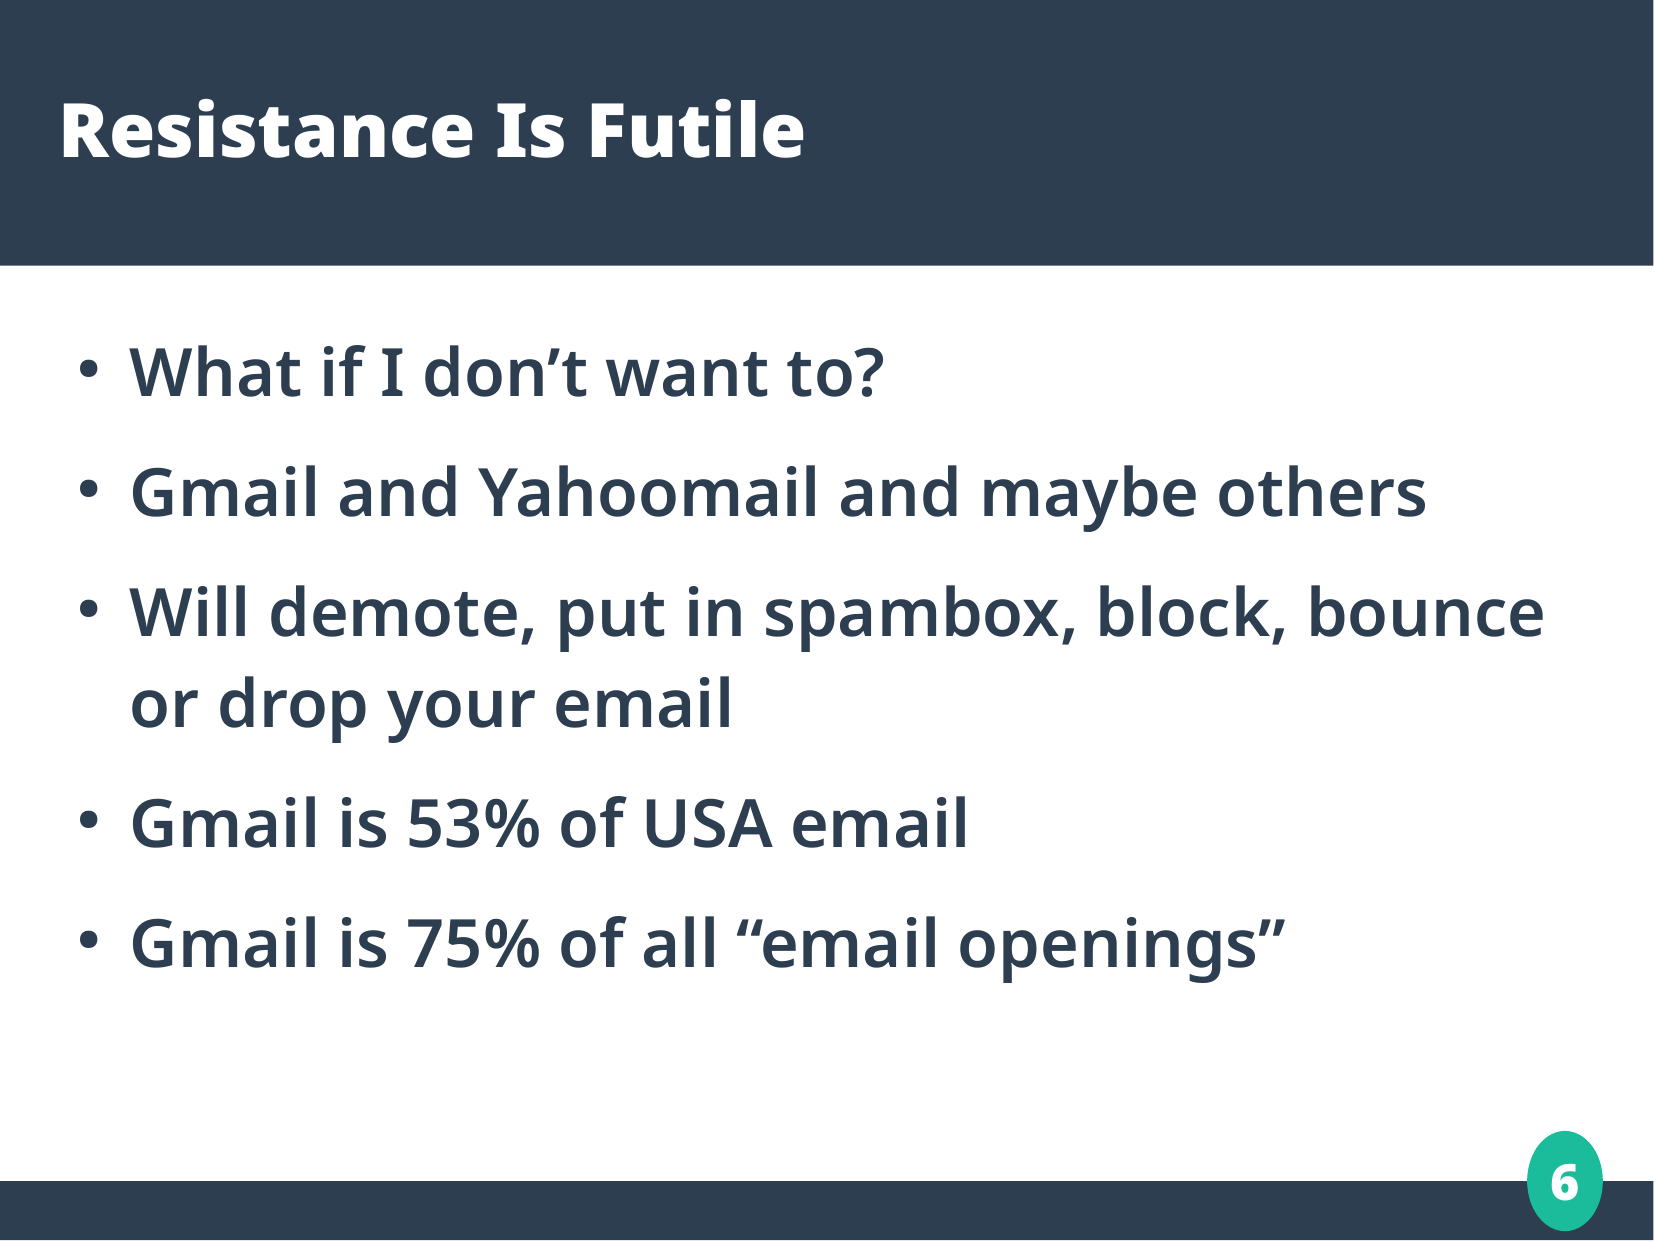

# Resistance Is Futile
What if I don’t want to?
Gmail and Yahoomail and maybe others
Will demote, put in spambox, block, bounce or drop your email
Gmail is 53% of USA email
Gmail is 75% of all “email openings”